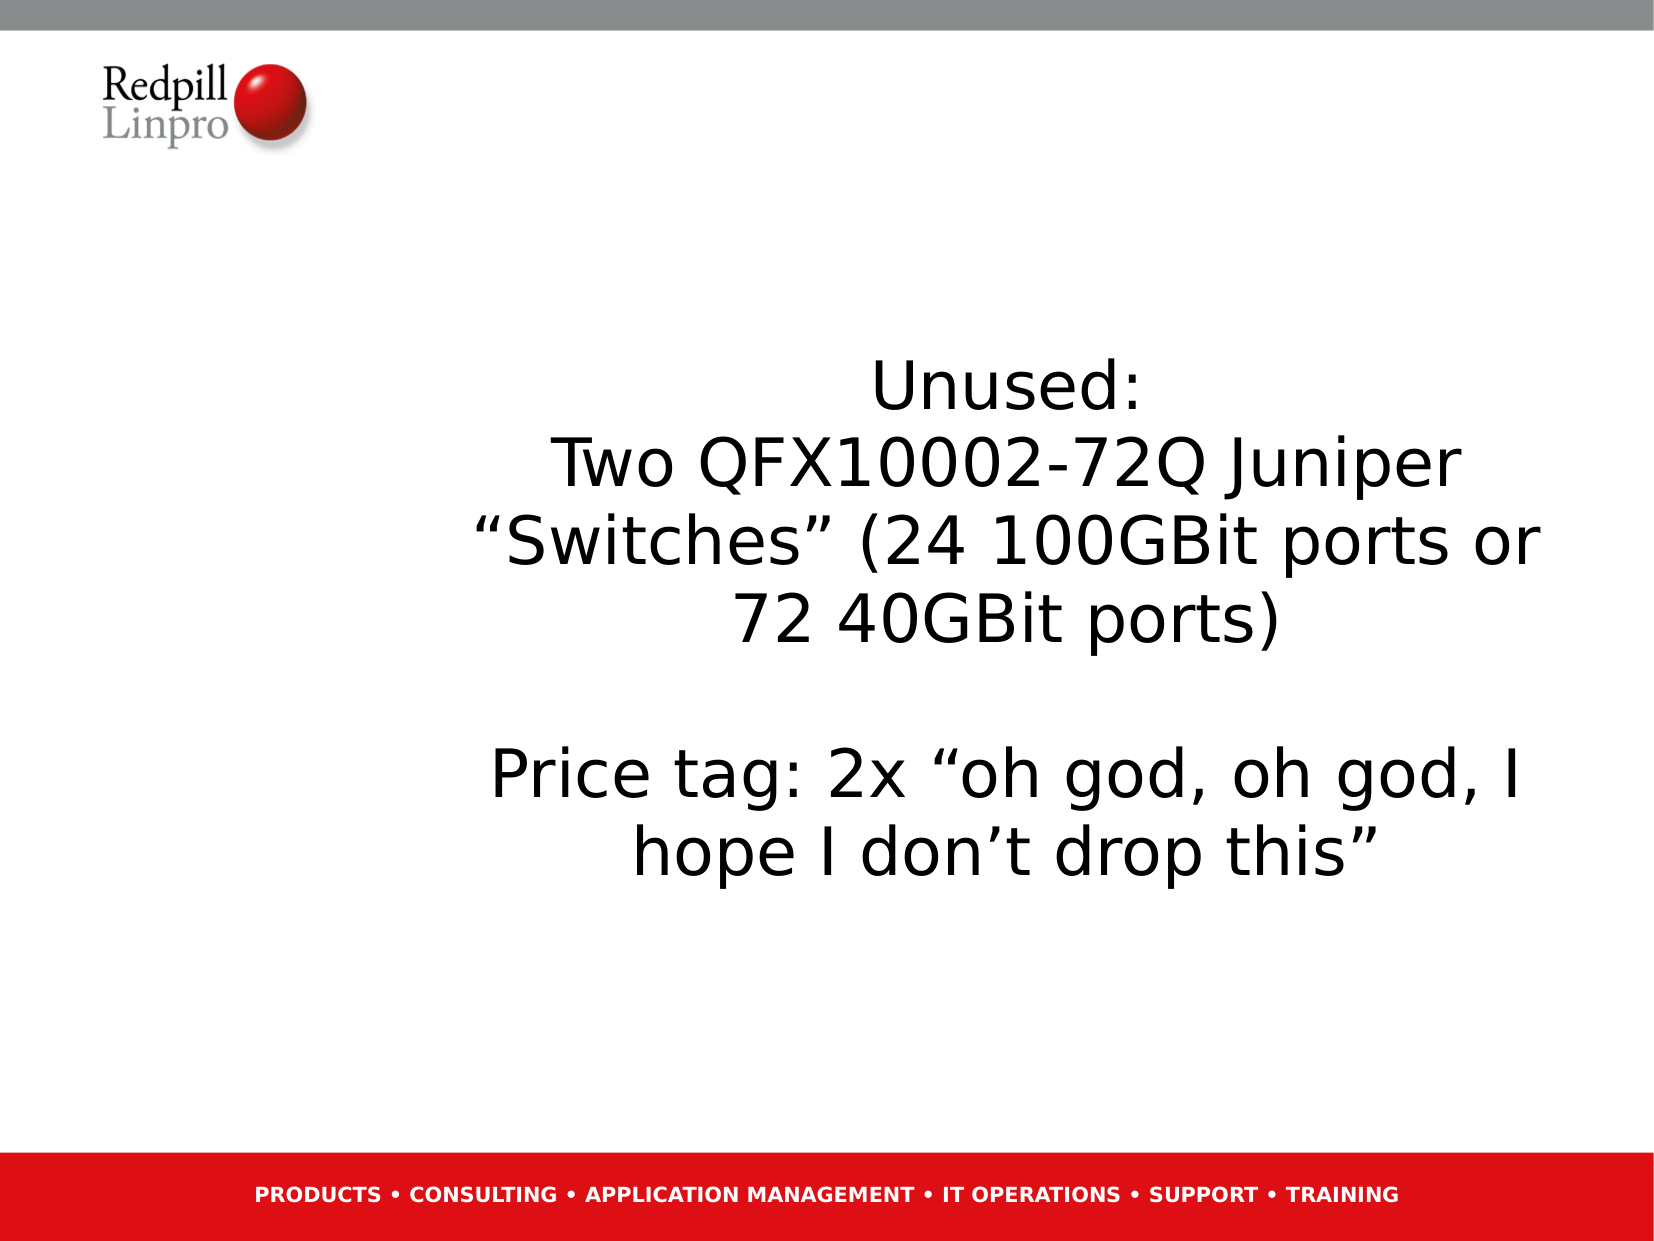

# Unused:
Two QFX10002-72Q Juniper “Switches” (24 100GBit ports or 72 40GBit ports)
Price tag: 2x “oh god, oh god, I hope I don’t drop this”